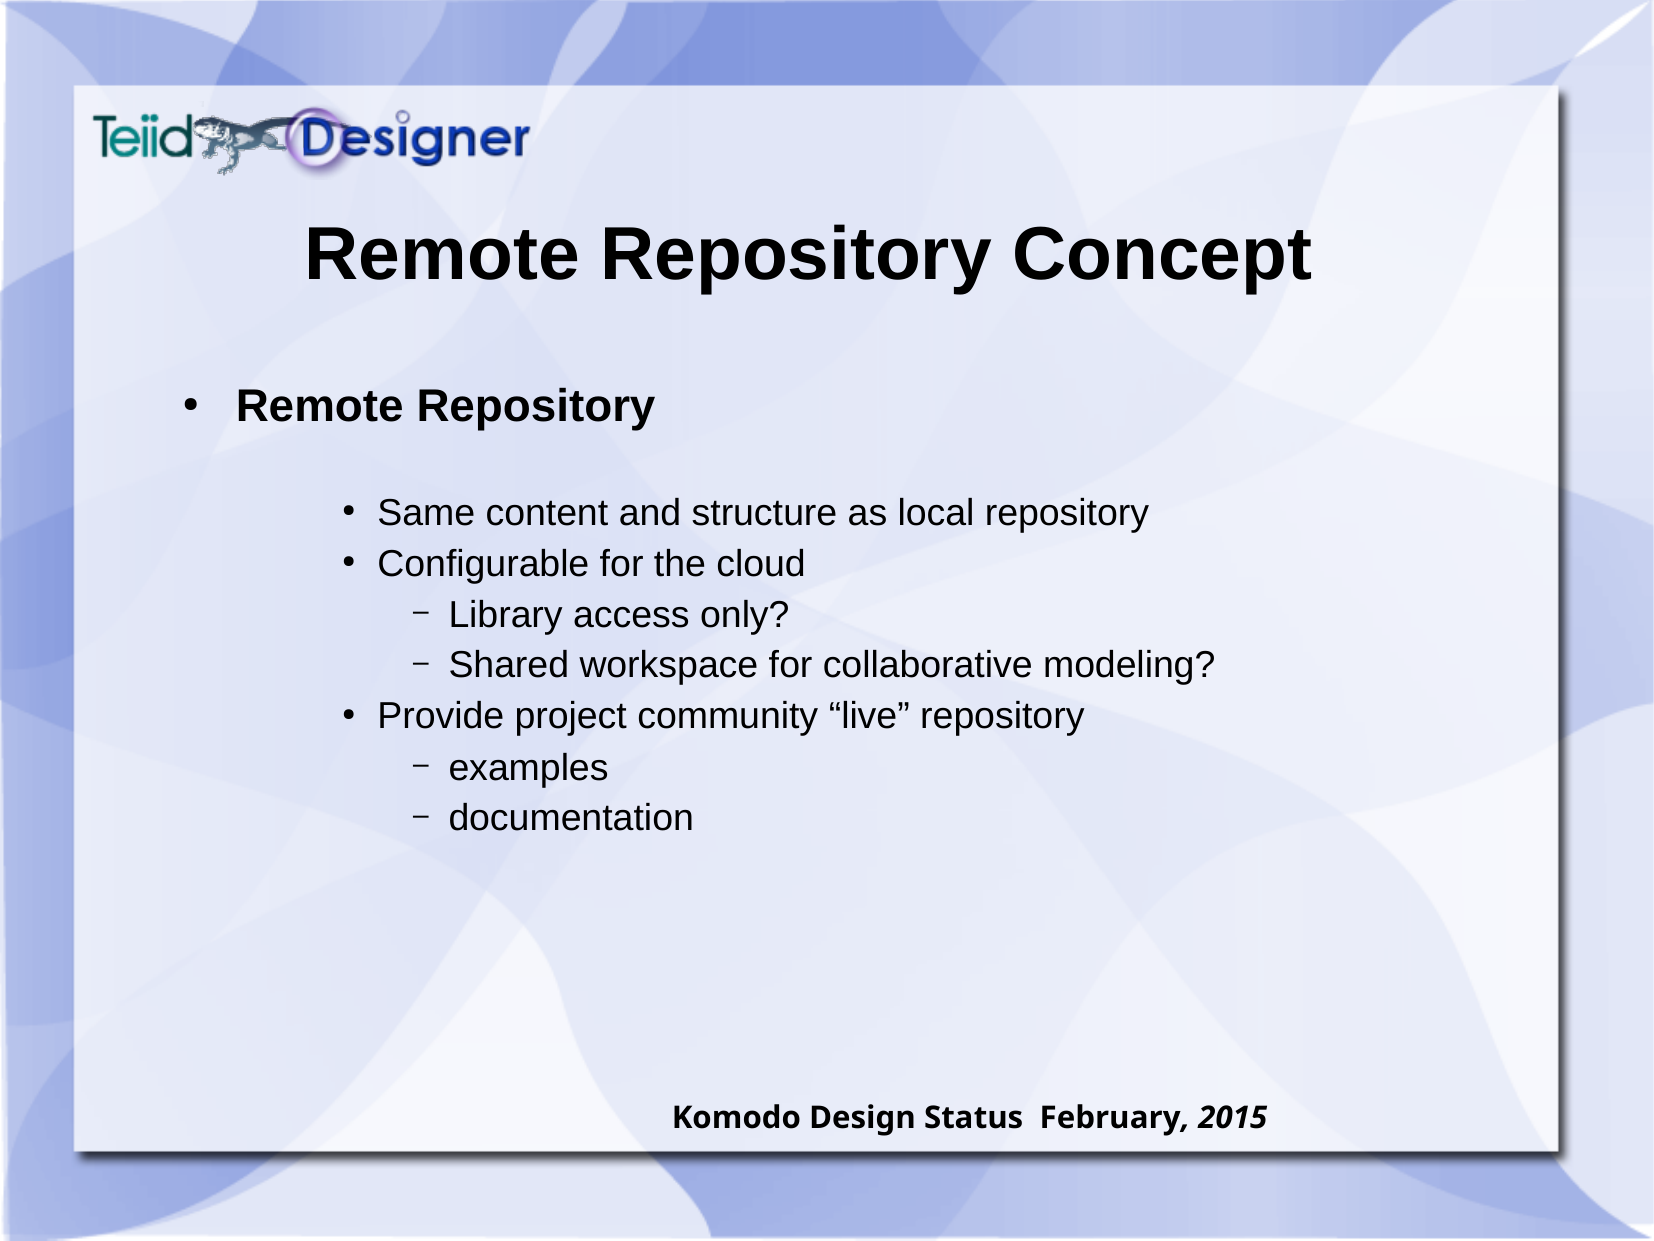

# Remote Repository Concept
Remote Repository
Same content and structure as local repository
Configurable for the cloud
Library access only?
Shared workspace for collaborative modeling?
Provide project community “live” repository
examples
documentation